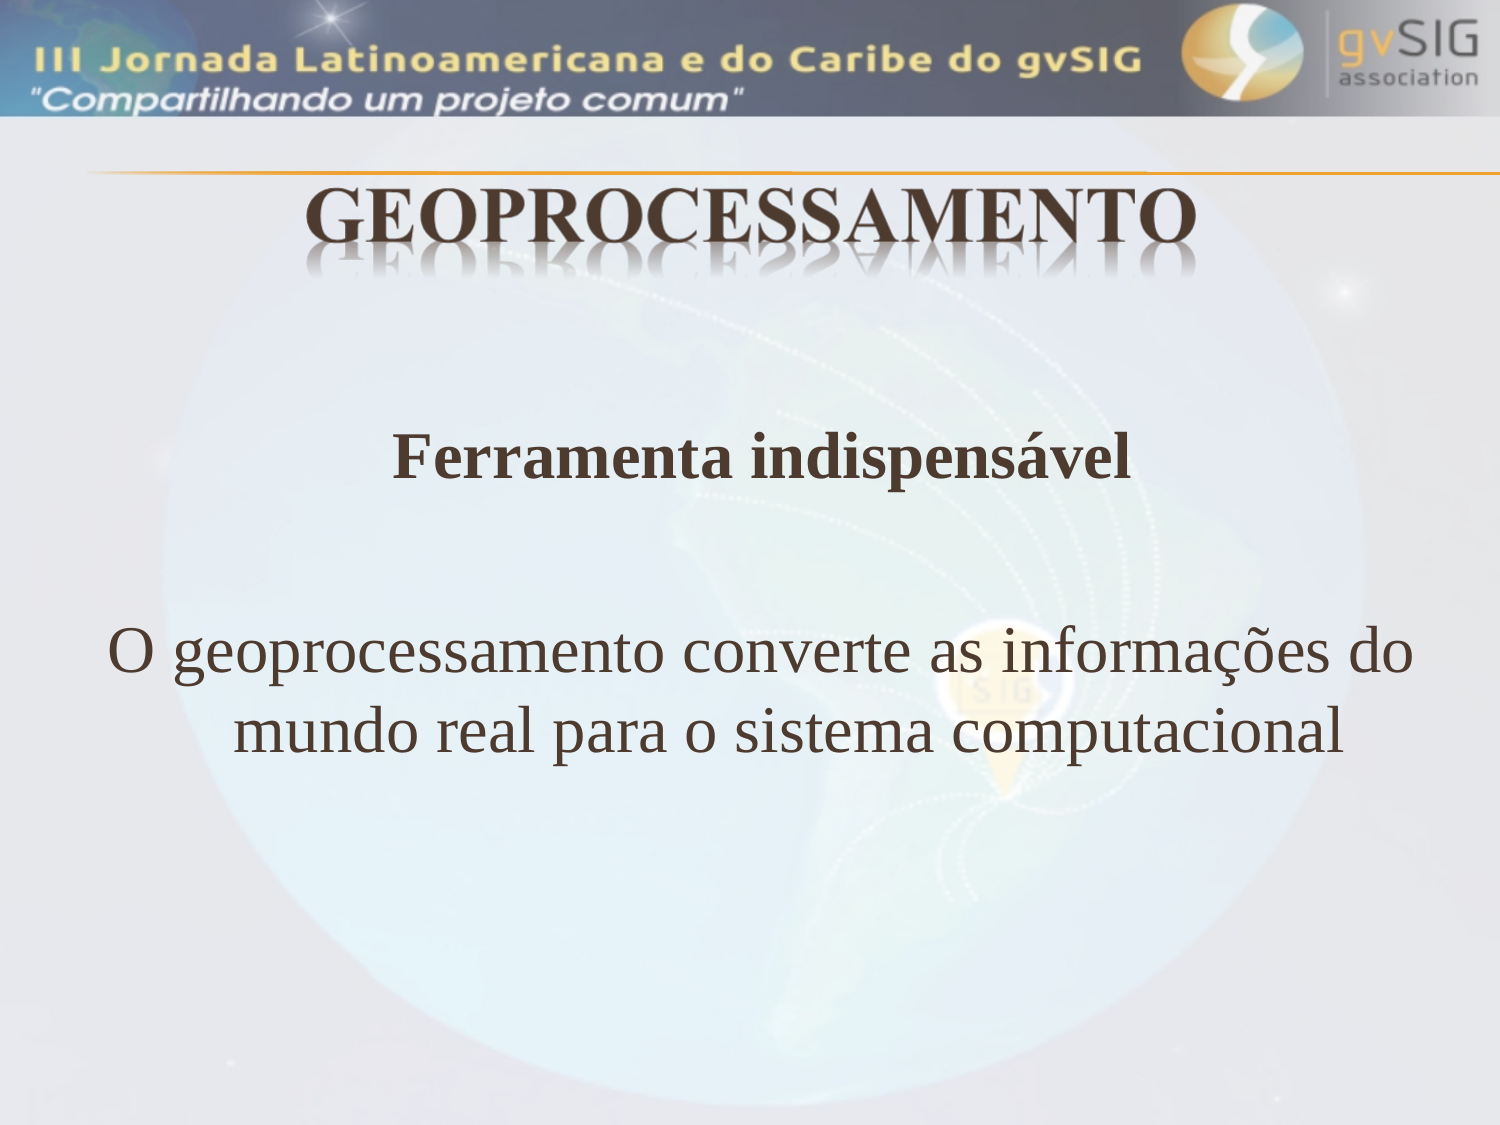

# Ferramenta indispensável
O geoprocessamento converte as informações do mundo real para o sistema computacional